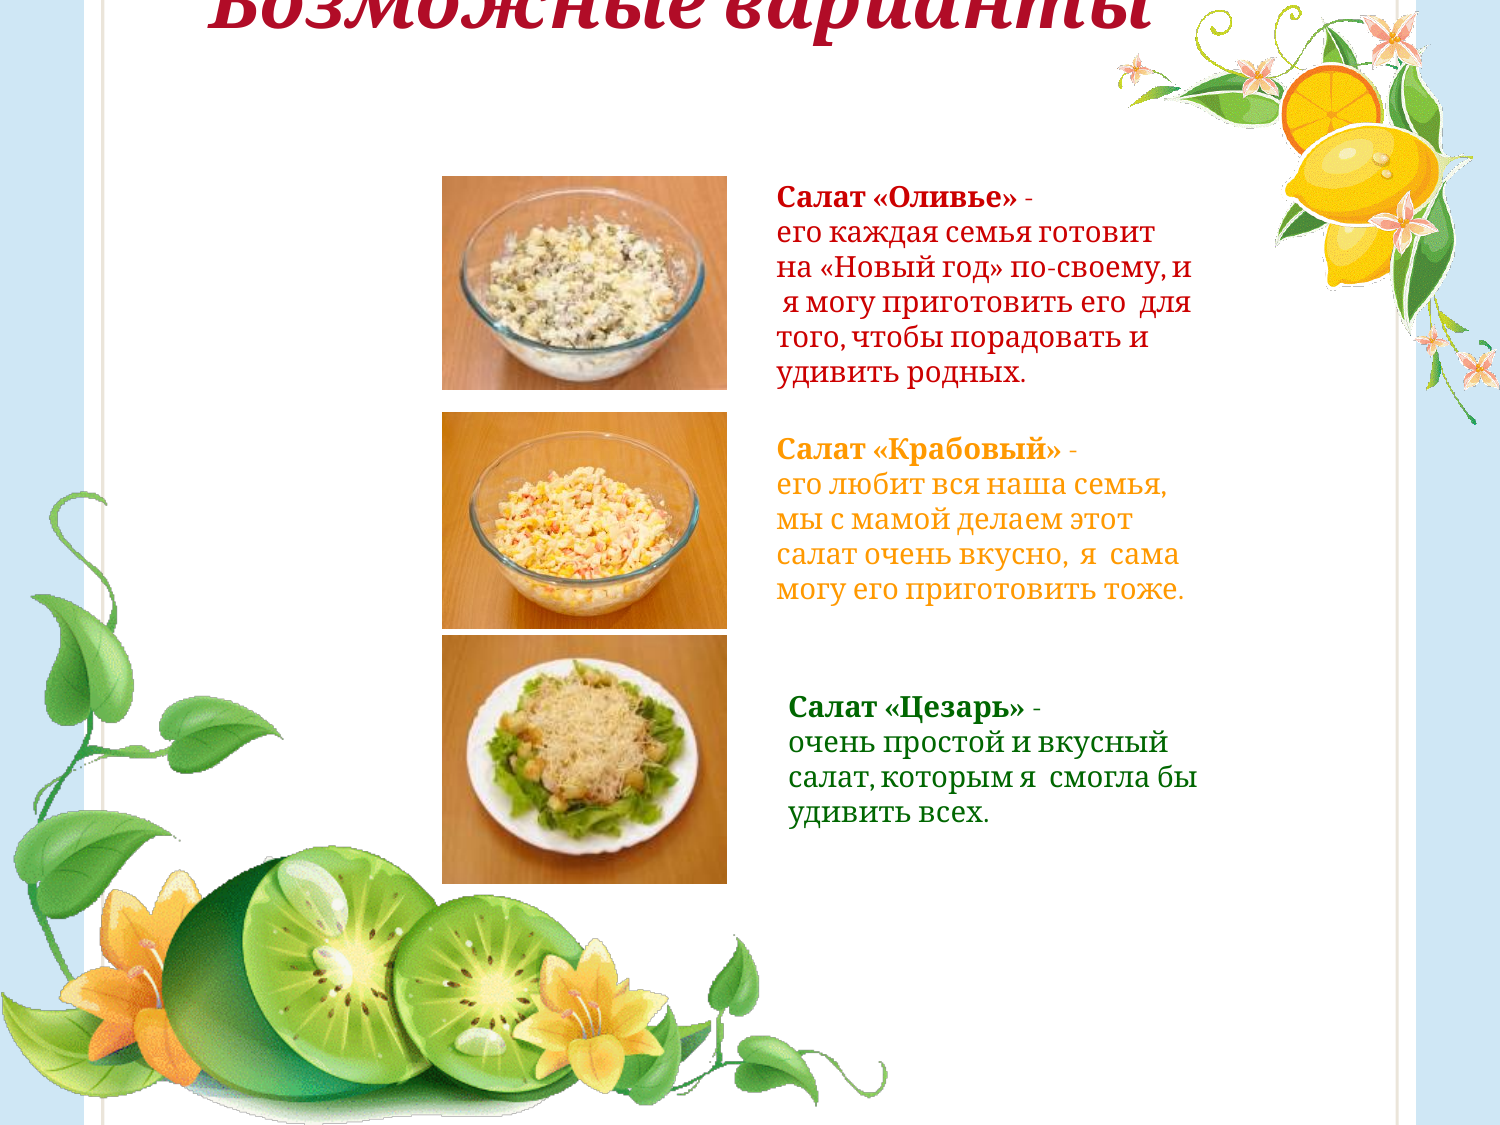

# Возможные варианты
Салат «Оливье» -
его каждая семья готовит на «Новый год» по-своему, и я могу приготовить его для того, чтобы порадовать и удивить родных.
Салат «Крабовый» -
его любит вся наша семья, мы с мамой делаем этот салат очень вкусно, я сама могу его приготовить тоже.
Салат «Цезарь» -
очень простой и вкусный салат, которым я смогла бы удивить всех.